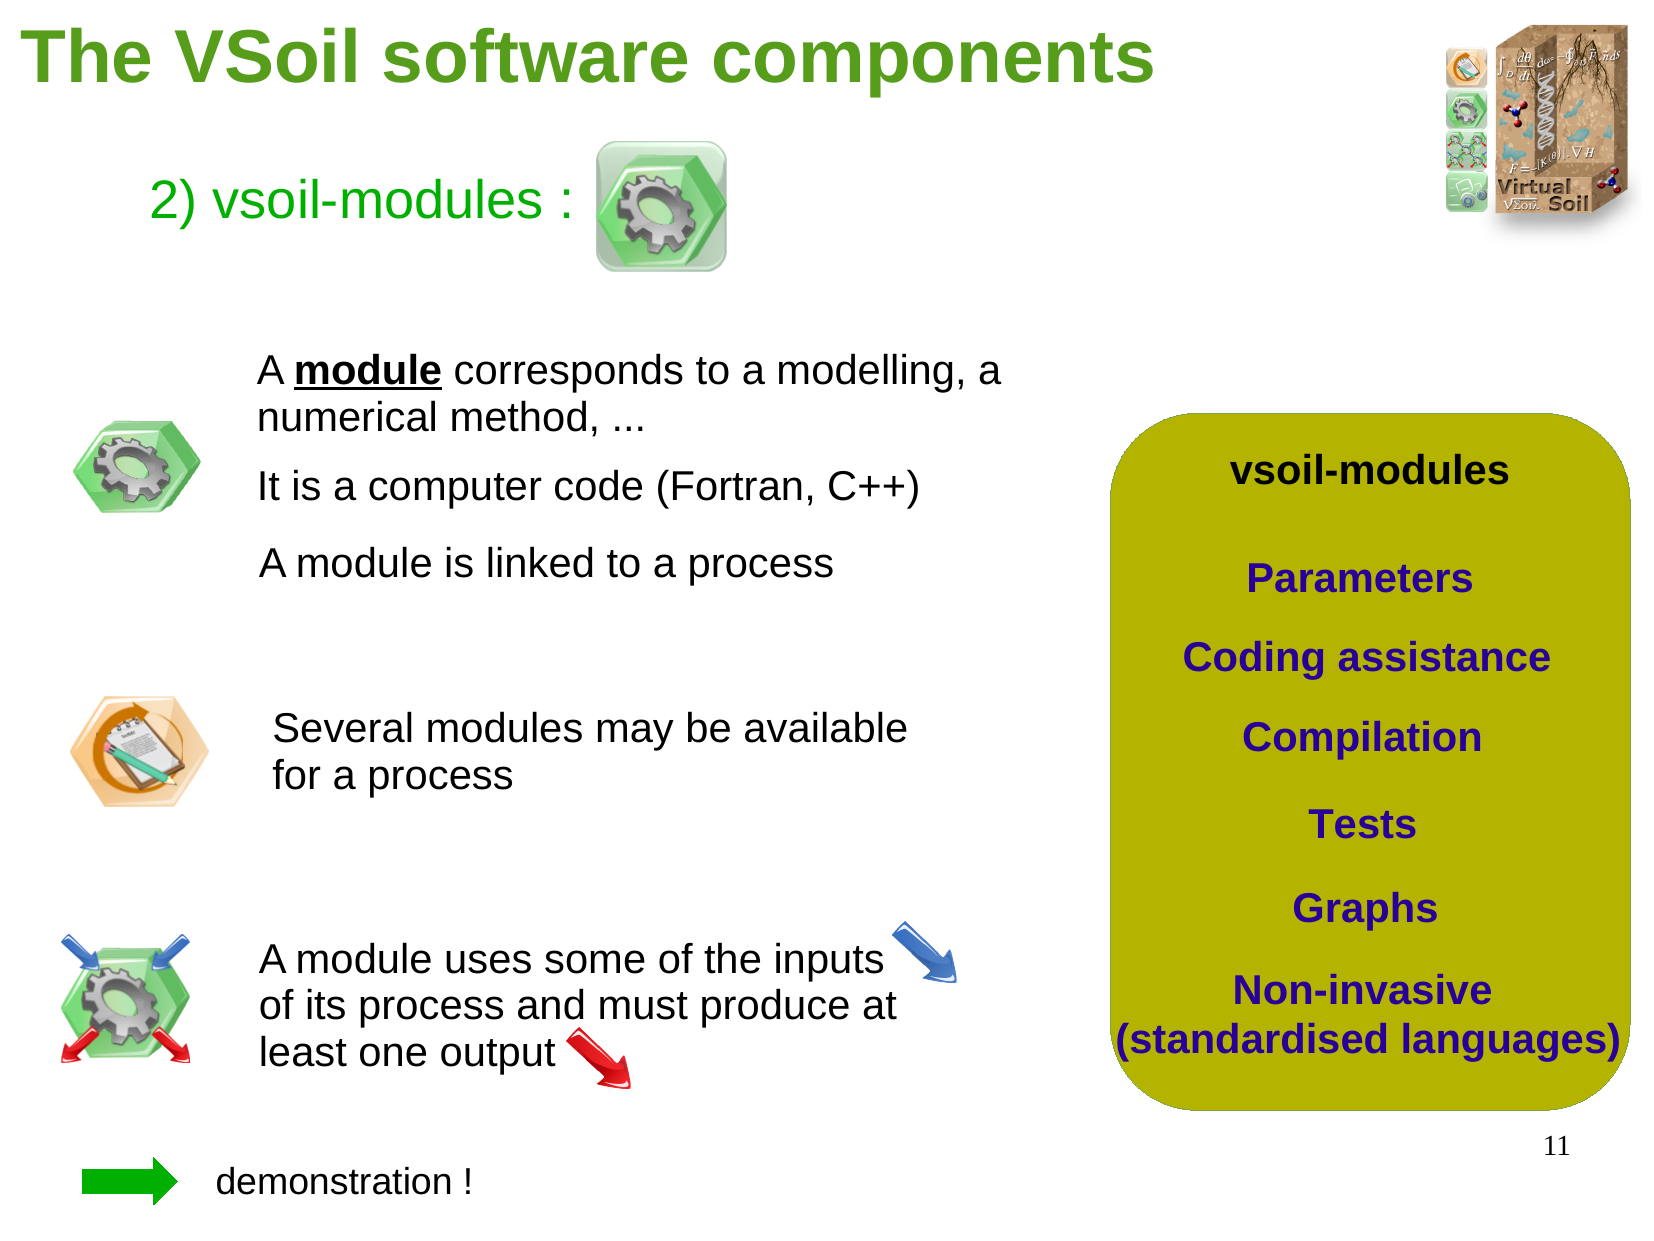

The VSoil software components
# 2) vsoil-modules :
A module corresponds to a modelling, a numerical method, ...
vsoil-modules
Parameters
Coding assistance
Compilation
Tests
Graphs
Non-invasive
(standardised languages)
It is a computer code (Fortran, C++)
A module is linked to a process
Several modules may be available for a process
A module uses some of the inputs
of its process and must produce at least one output
11
demonstration !